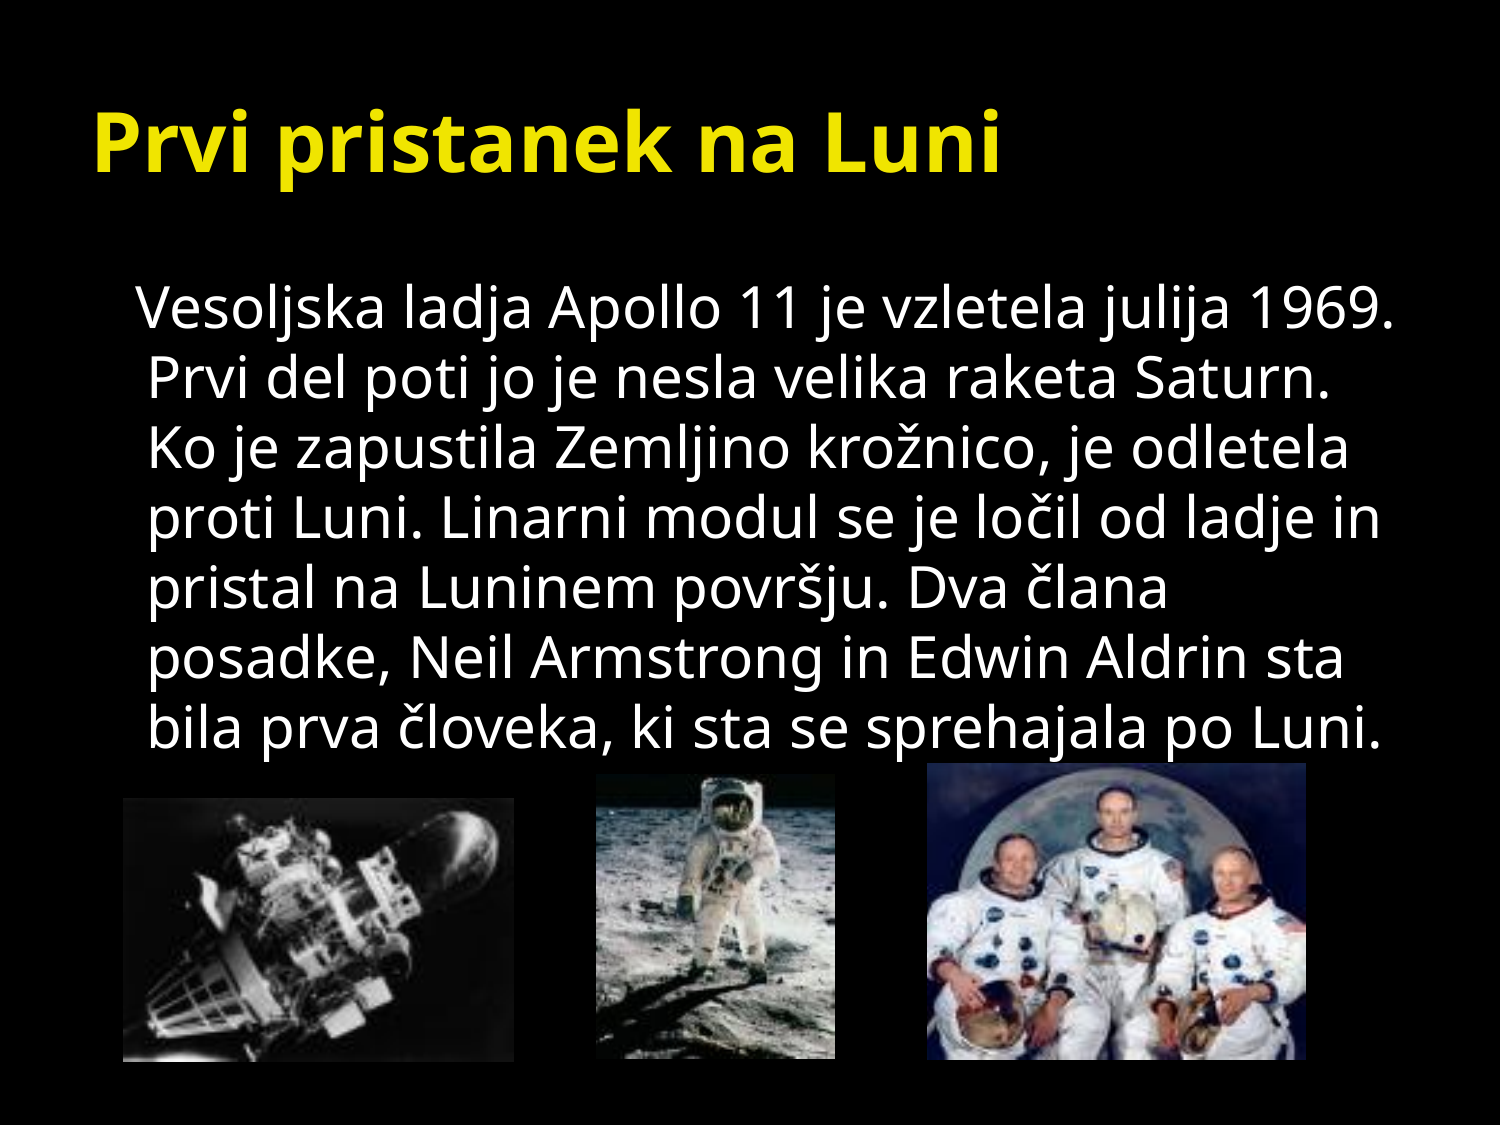

# Prvi pristanek na Luni
 Vesoljska ladja Apollo 11 je vzletela julija 1969. Prvi del poti jo je nesla velika raketa Saturn. Ko je zapustila Zemljino krožnico, je odletela proti Luni. Linarni modul se je ločil od ladje in pristal na Luninem površju. Dva člana posadke, Neil Armstrong in Edwin Aldrin sta bila prva človeka, ki sta se sprehajala po Luni.